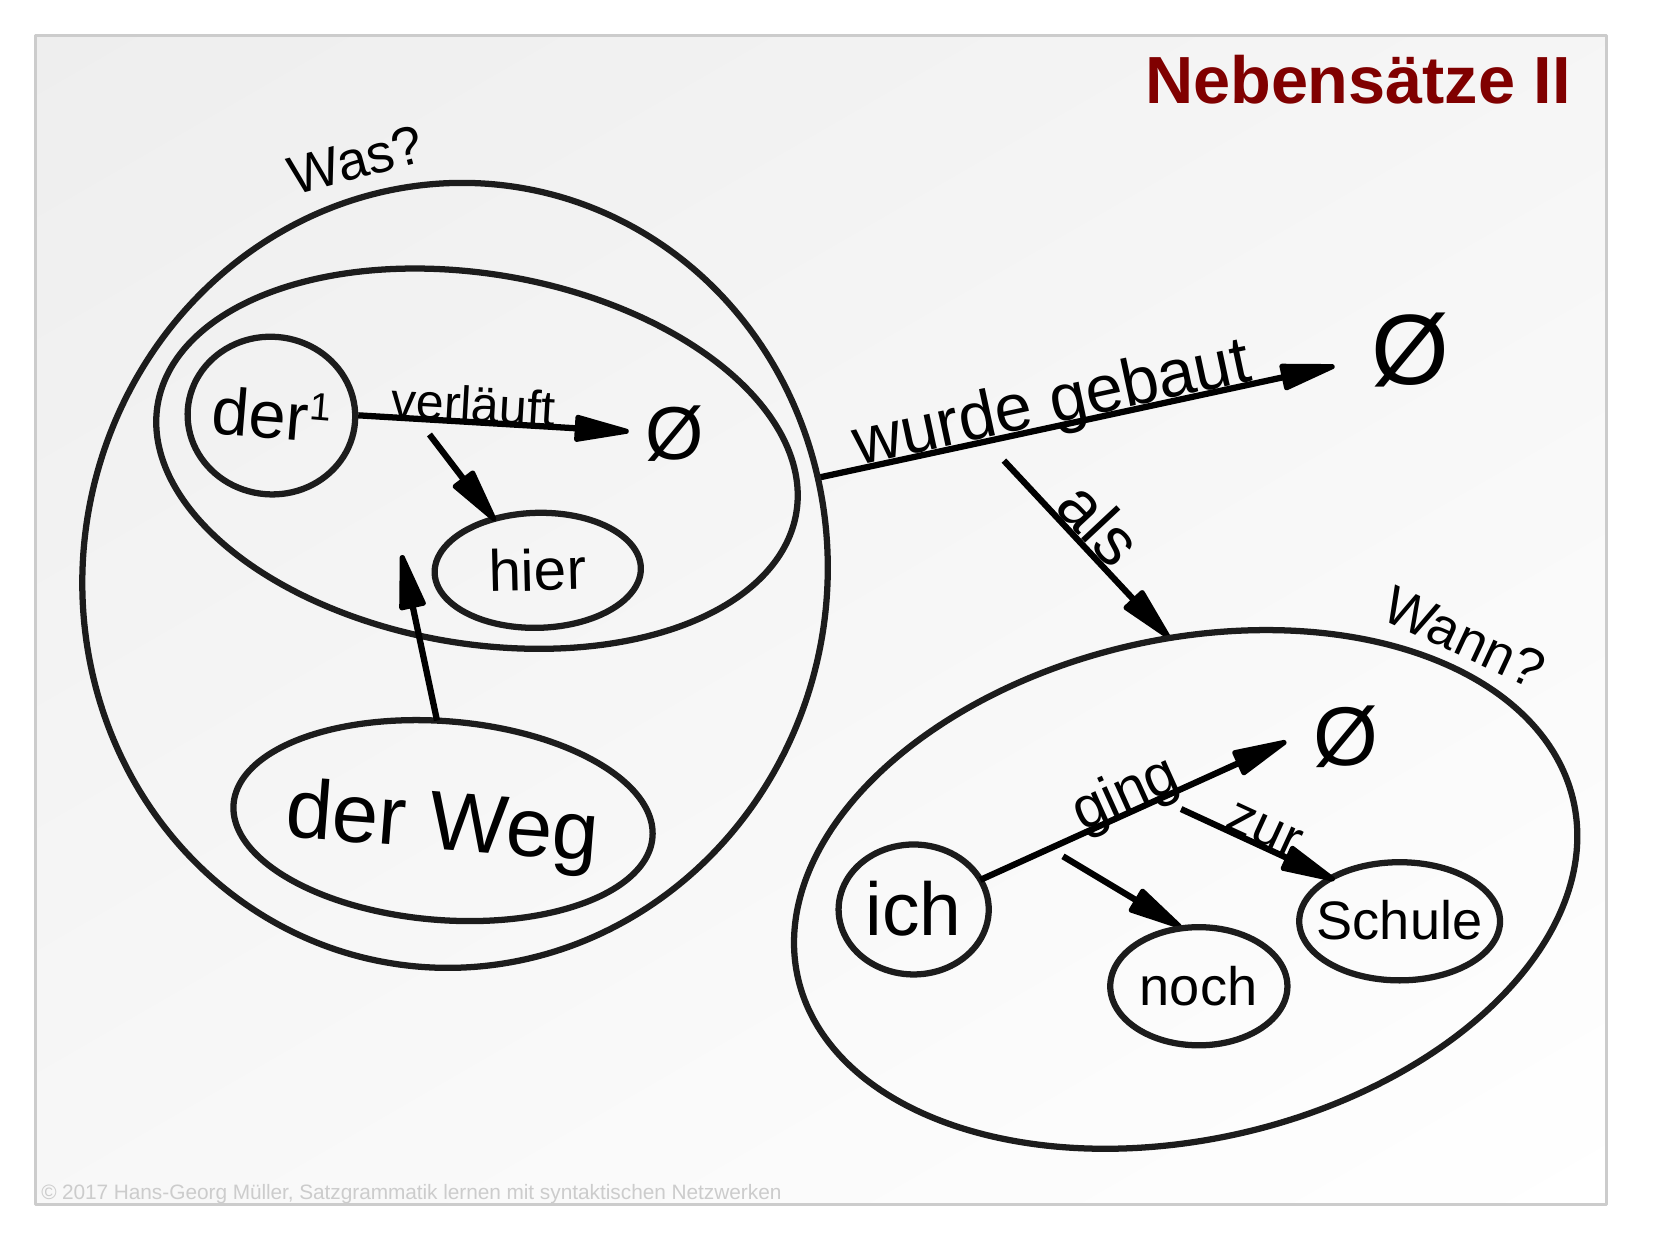

# Nebensätze II
Was?
der1
Ø
verläuft
hier
Ø
wurde gebaut
als
Ø
ging
zur
ich
Schule
noch
Wann?
der Weg